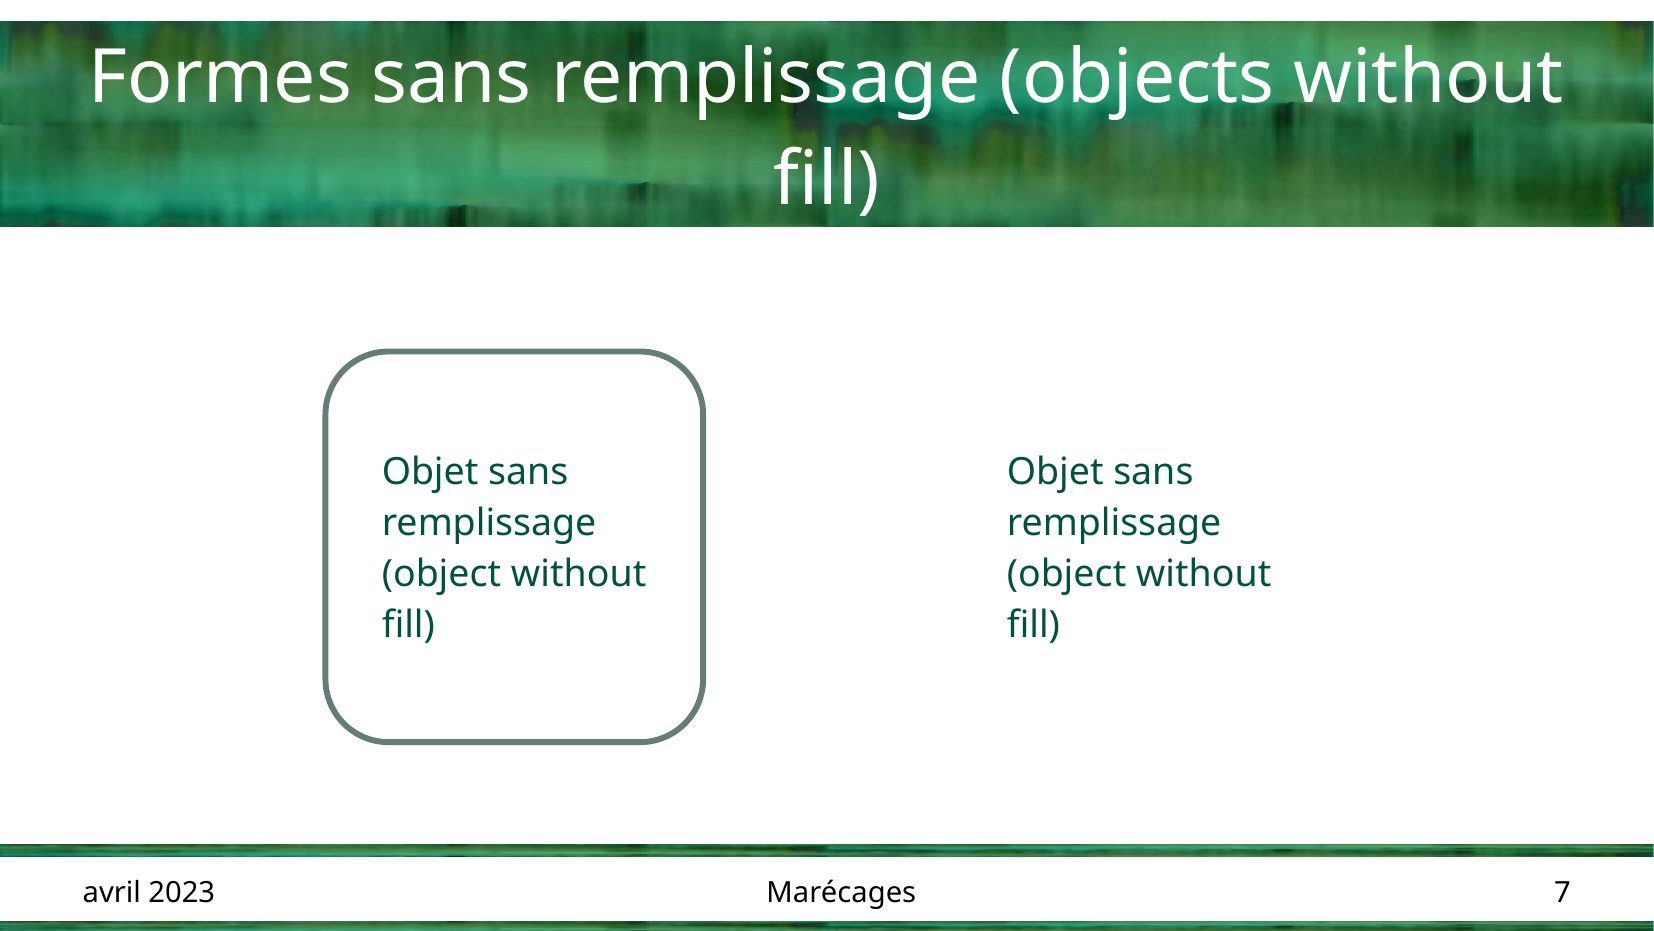

# Formes sans remplissage (objects without fill)
Objet sans remplissage
(object without fill)
Objet sans remplissage
(object without fill)
avril 2023
Marécages
7